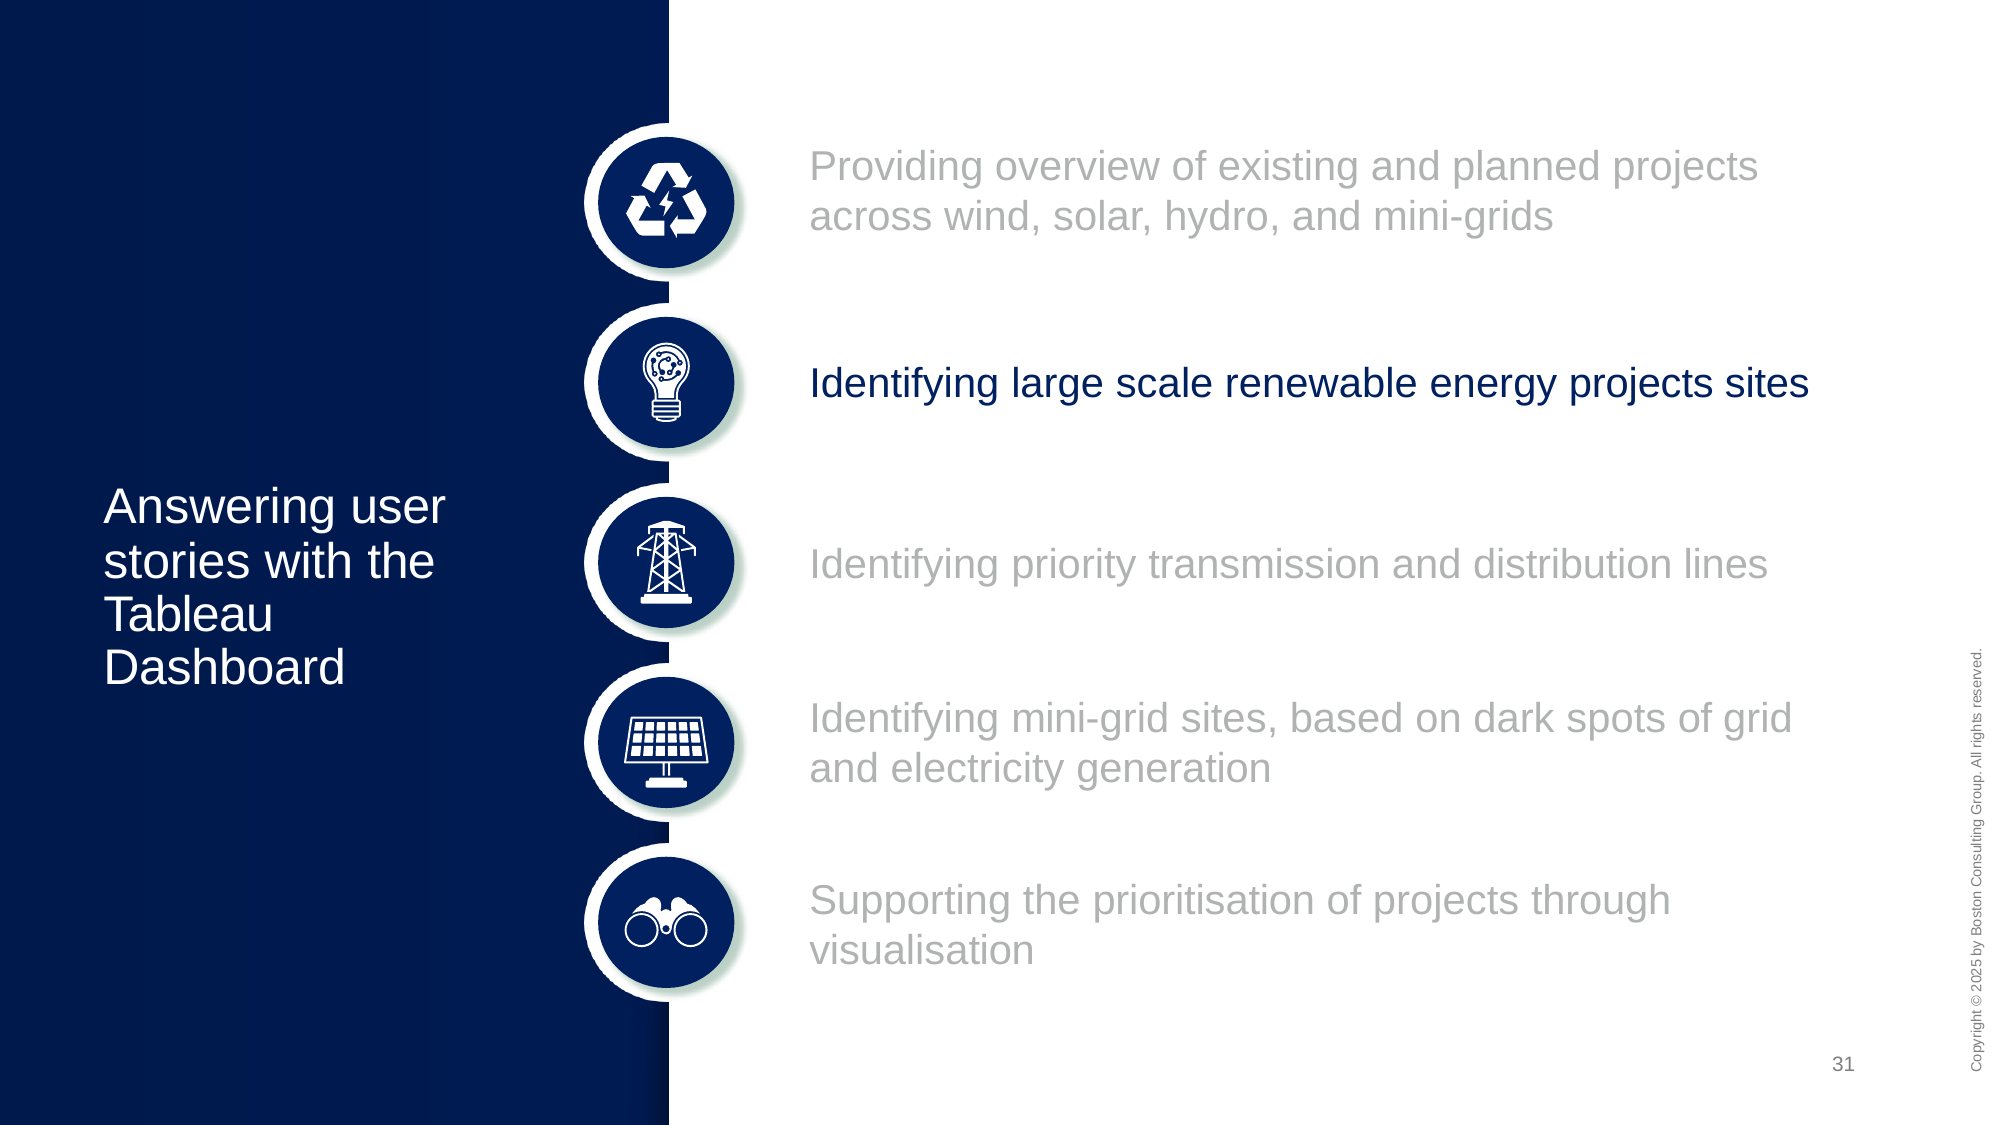

Providing overview of existing and planned projects across wind, solar, hydro, and mini-grids
Identifying large scale renewable energy projects sites
Answering user stories with the
Tableau Dashboard
Identifying priority transmission and distribution lines
Identifying mini-grid sites, based on dark spots of grid and electricity generation
Supporting the prioritisation of projects through visualisation